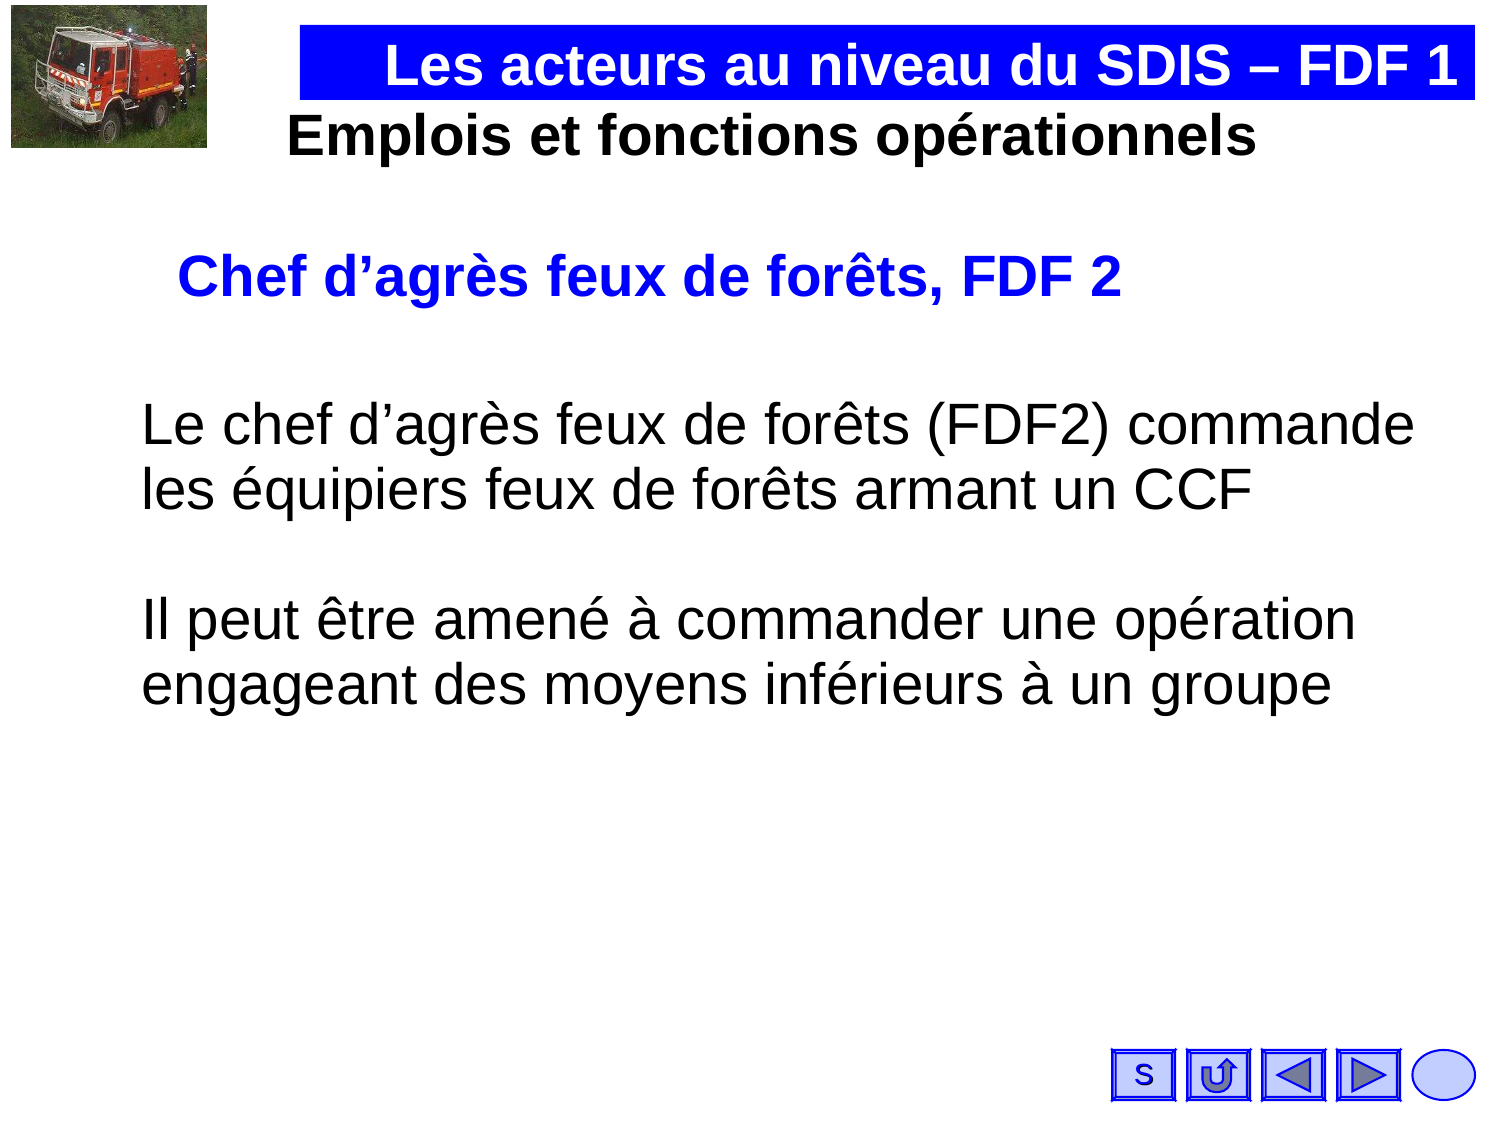

Les acteurs au niveau du SDIS – FDF 1
Emplois et fonctions opérationnels
Chef d’agrès feux de forêts, FDF 2
Le chef d’agrès feux de forêts (FDF2) commande
les équipiers feux de forêts armant un CCF
Il peut être amené à commander une opération
engageant des moyens inférieurs à un groupe